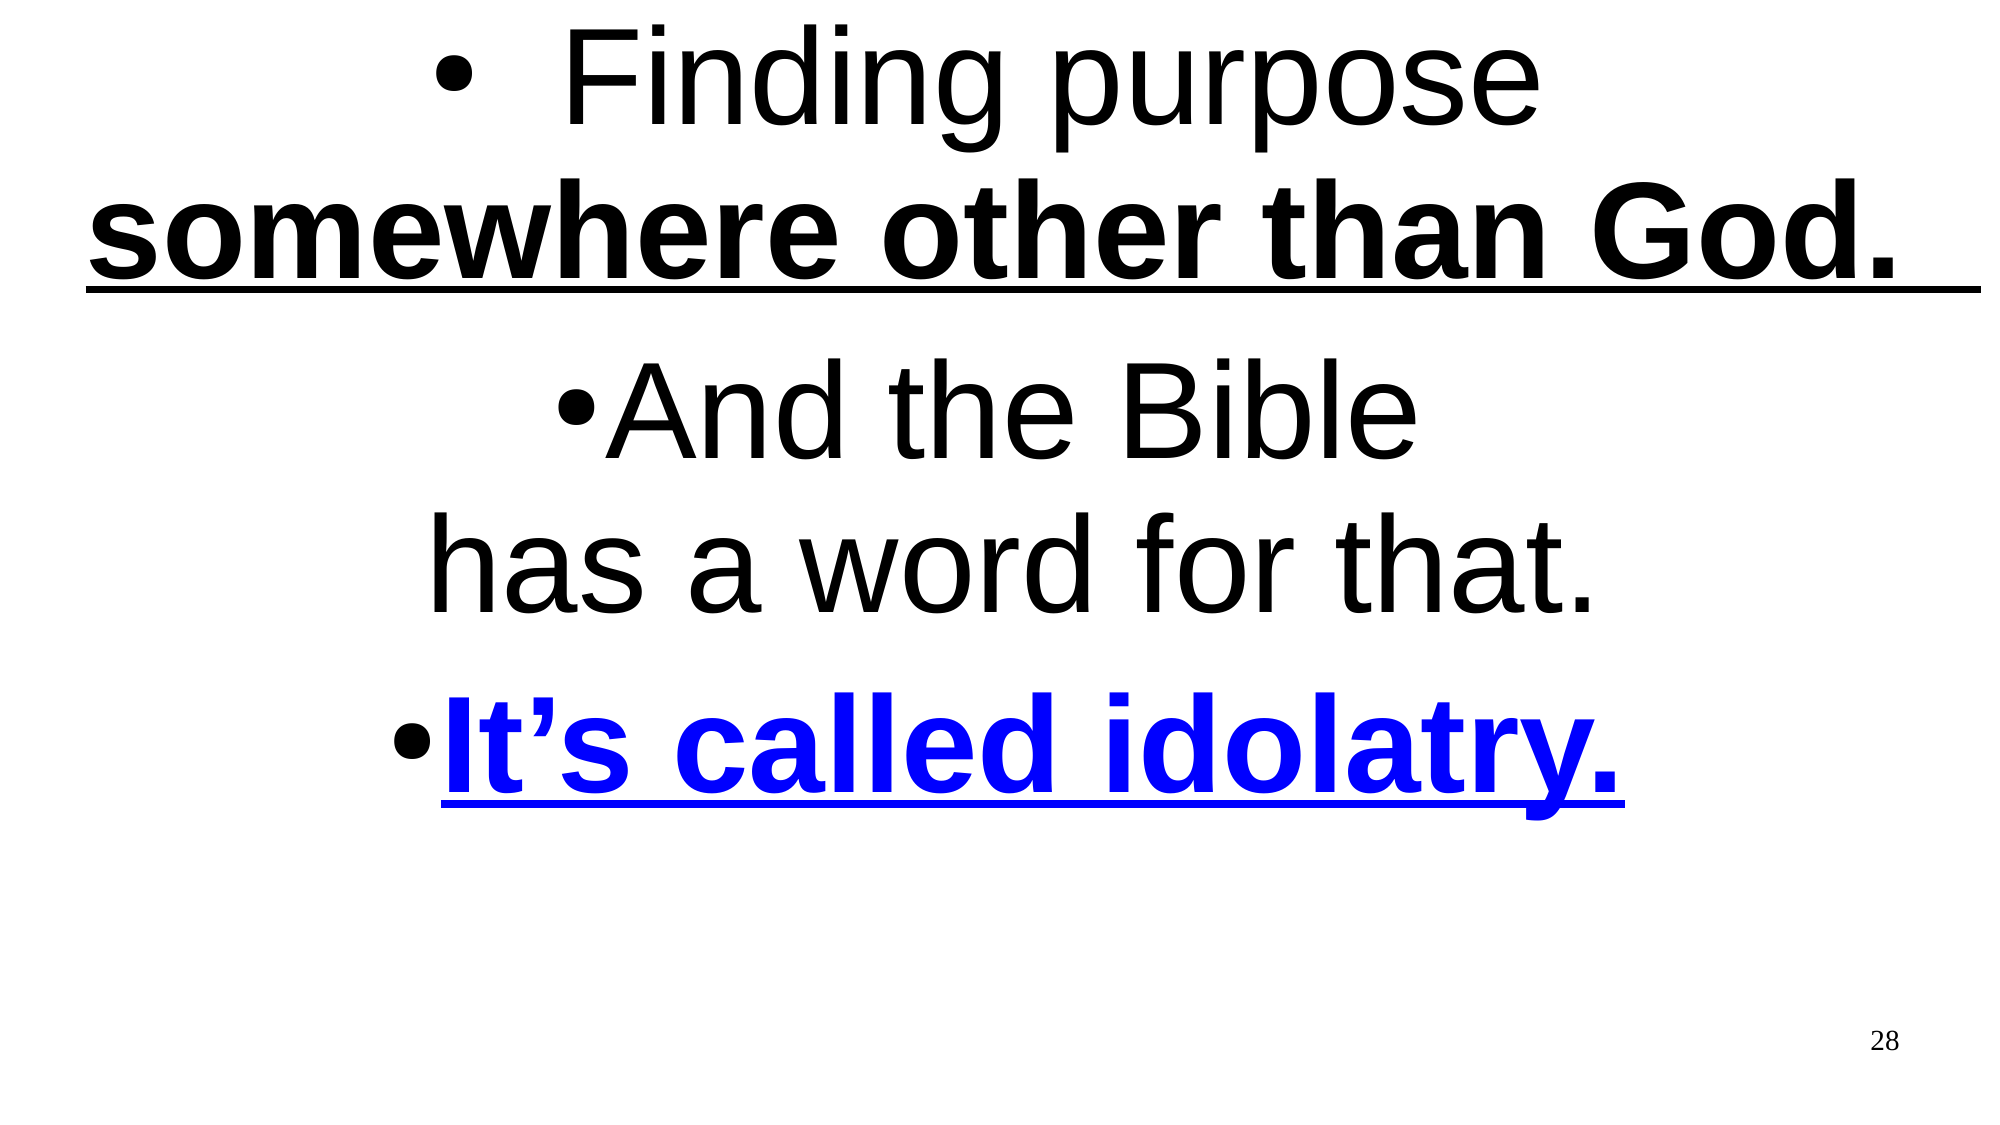

# Finding purpose somewhere other than God.
And the Bible
has a word for that.
It’s called idolatry.
28